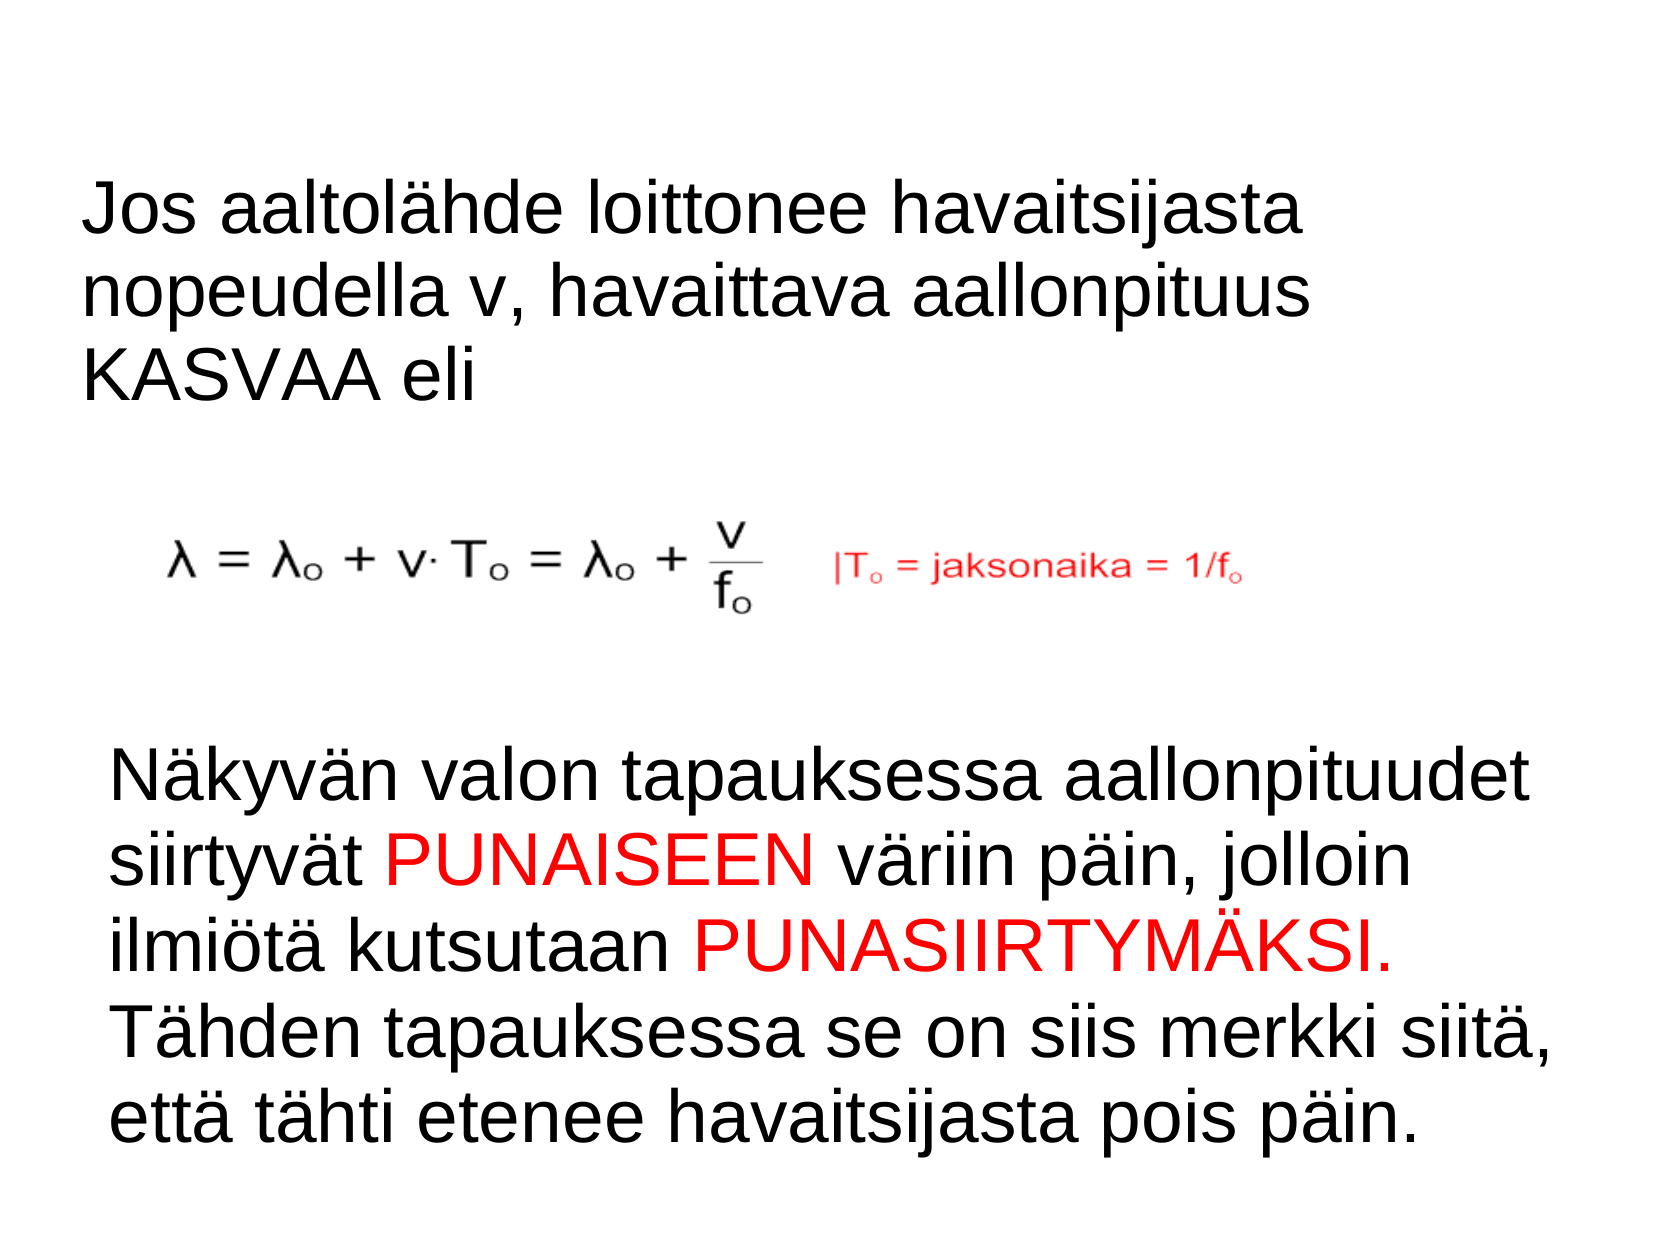

Jos aaltolähde loittonee havaitsijasta
nopeudella v, havaittava aallonpituus KASVAA eli
Näkyvän valon tapauksessa aallonpituudet
siirtyvät PUNAISEEN väriin päin, jolloin
ilmiötä kutsutaan PUNASIIRTYMÄKSI.
Tähden tapauksessa se on siis merkki siitä,
että tähti etenee havaitsijasta pois päin.